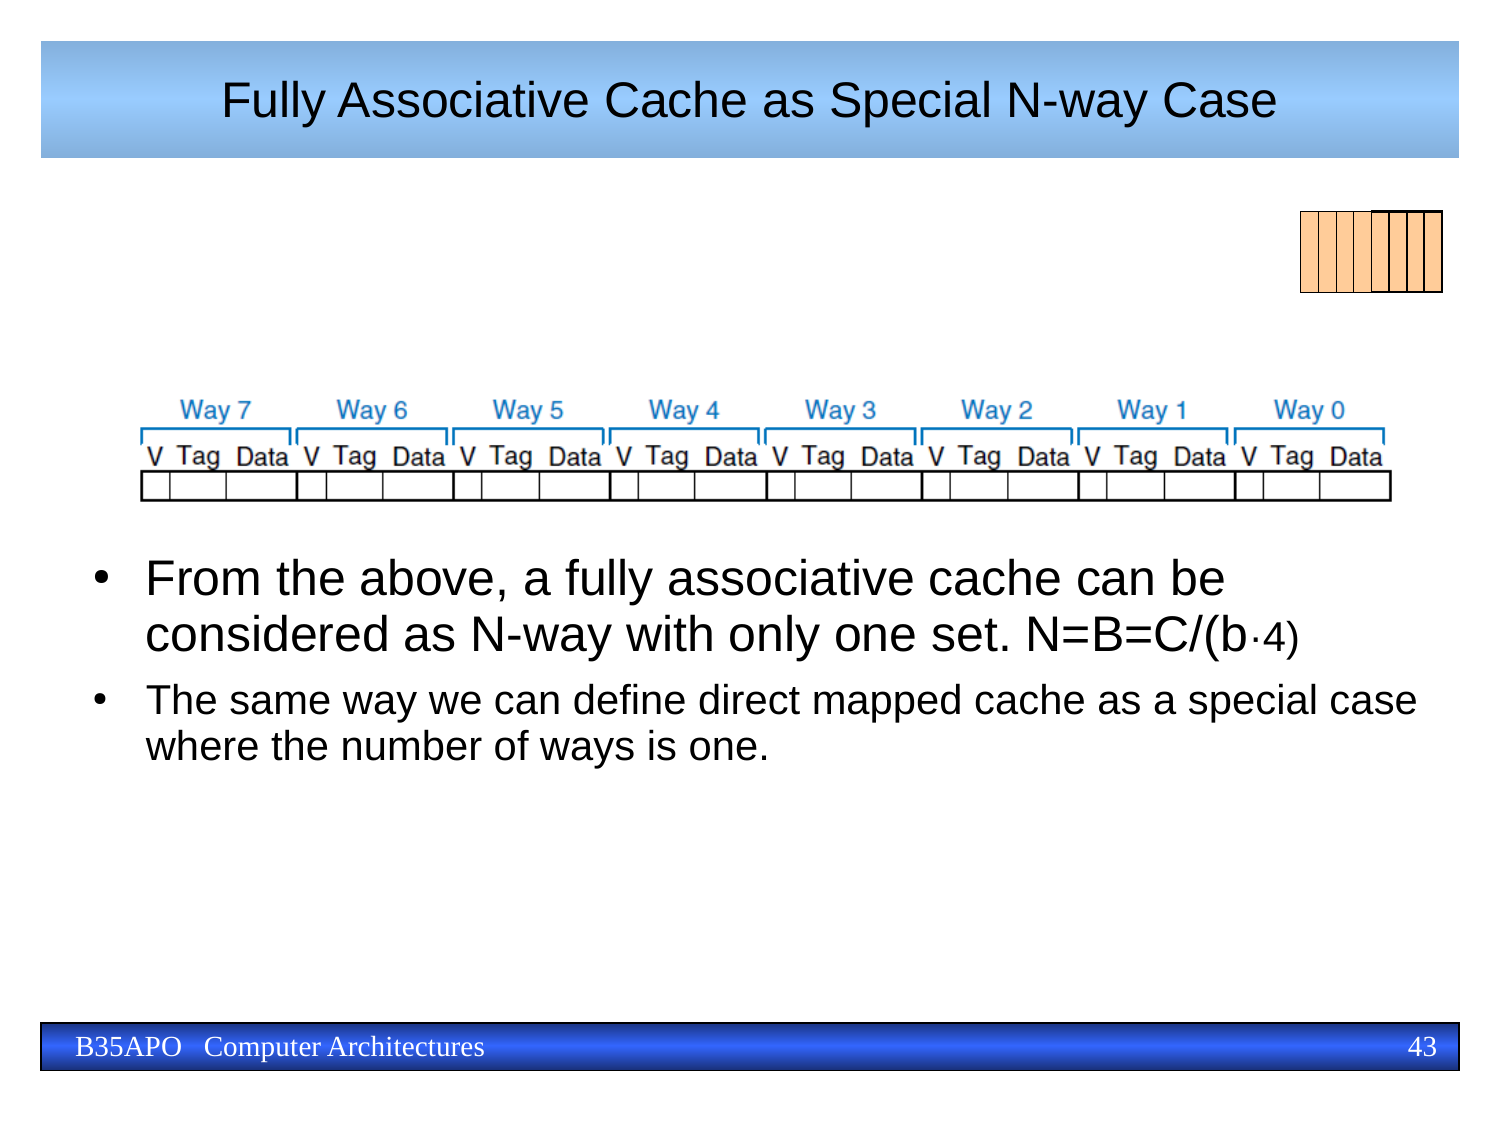

# Fully Associative Cache as Special N-way Case
| | | | | | | | |
| --- | --- | --- | --- | --- | --- | --- | --- |
| | | | | | | | |
| | | | | | | | |
From the above, a fully associative cache can be considered as N-way with only one set. N=B=C/(b·4)
The same way we can define direct mapped cache as a special case where the number of ways is one.
B35APO Computer Architectures
43